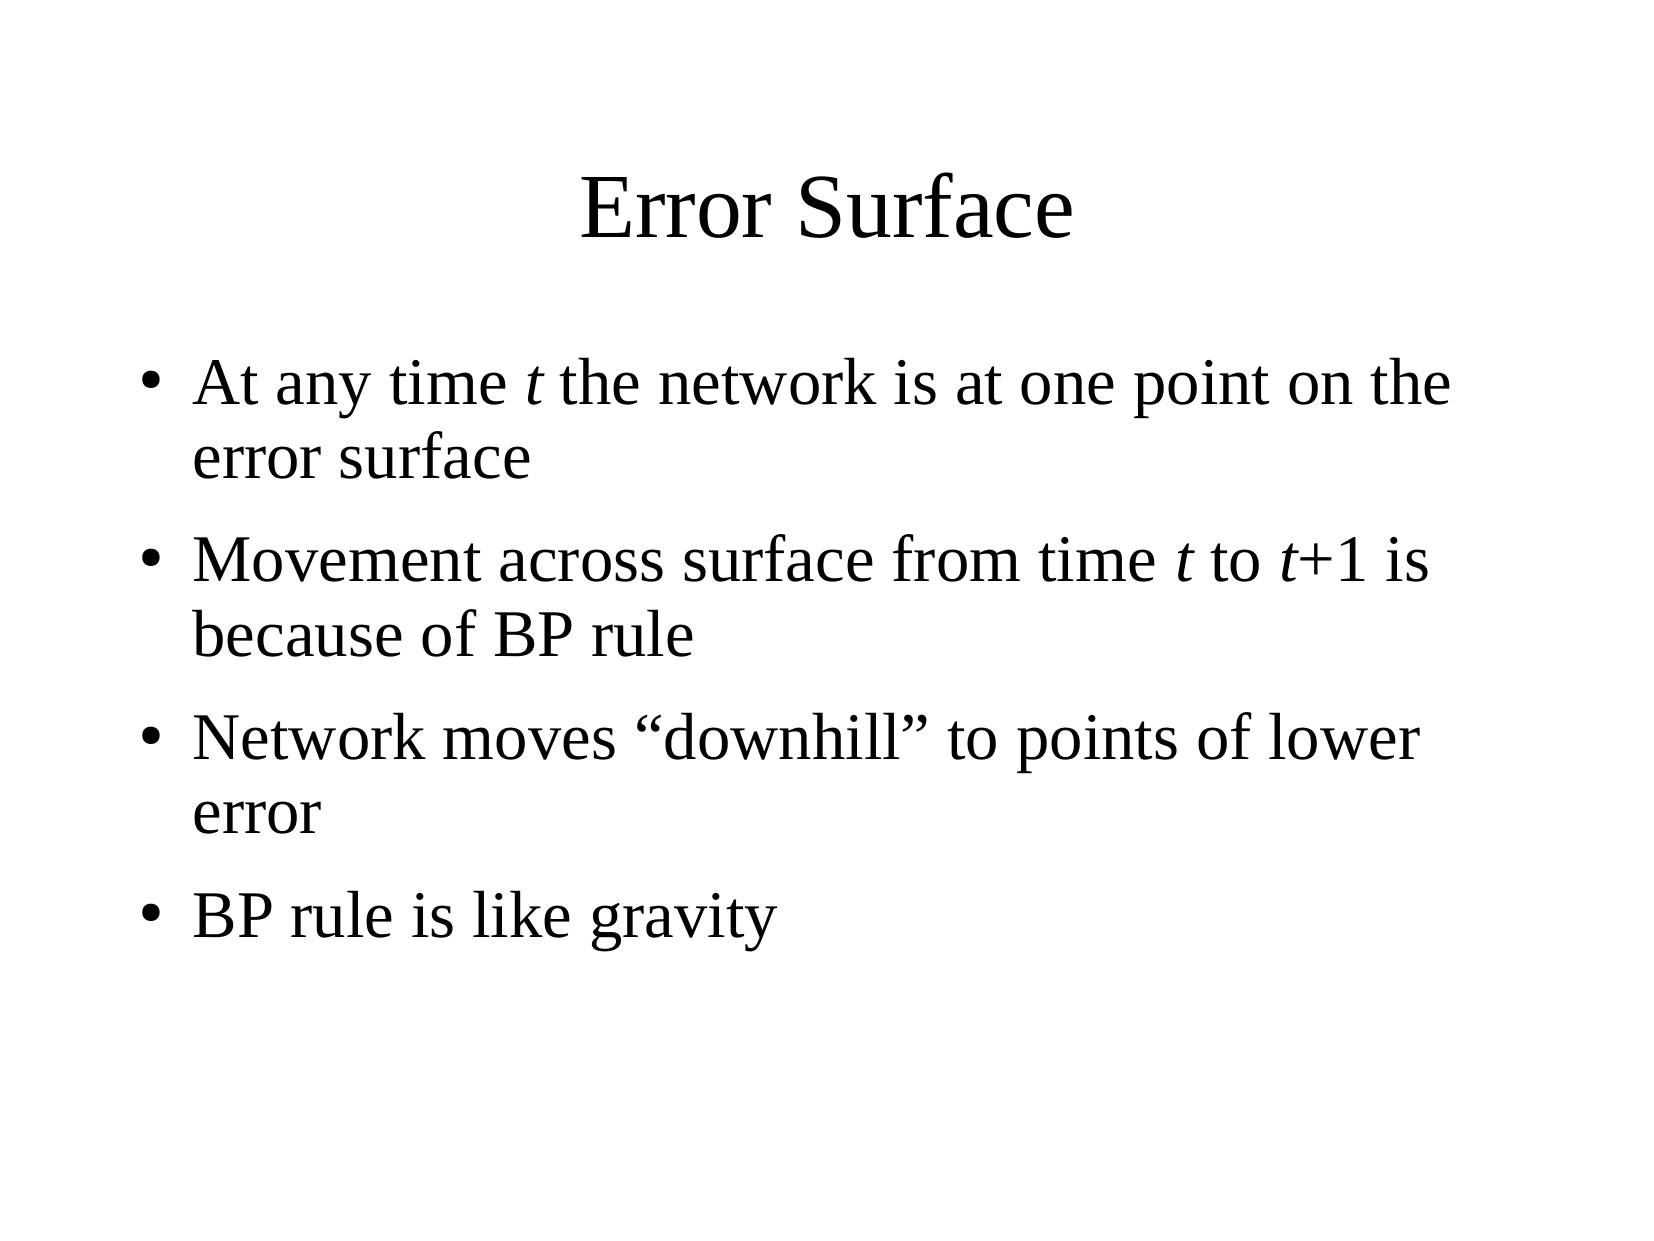

# Error Surface
At any time t the network is at one point on the error surface
Movement across surface from time t to t+1 is because of BP rule
Network moves “downhill” to points of lower error
BP rule is like gravity